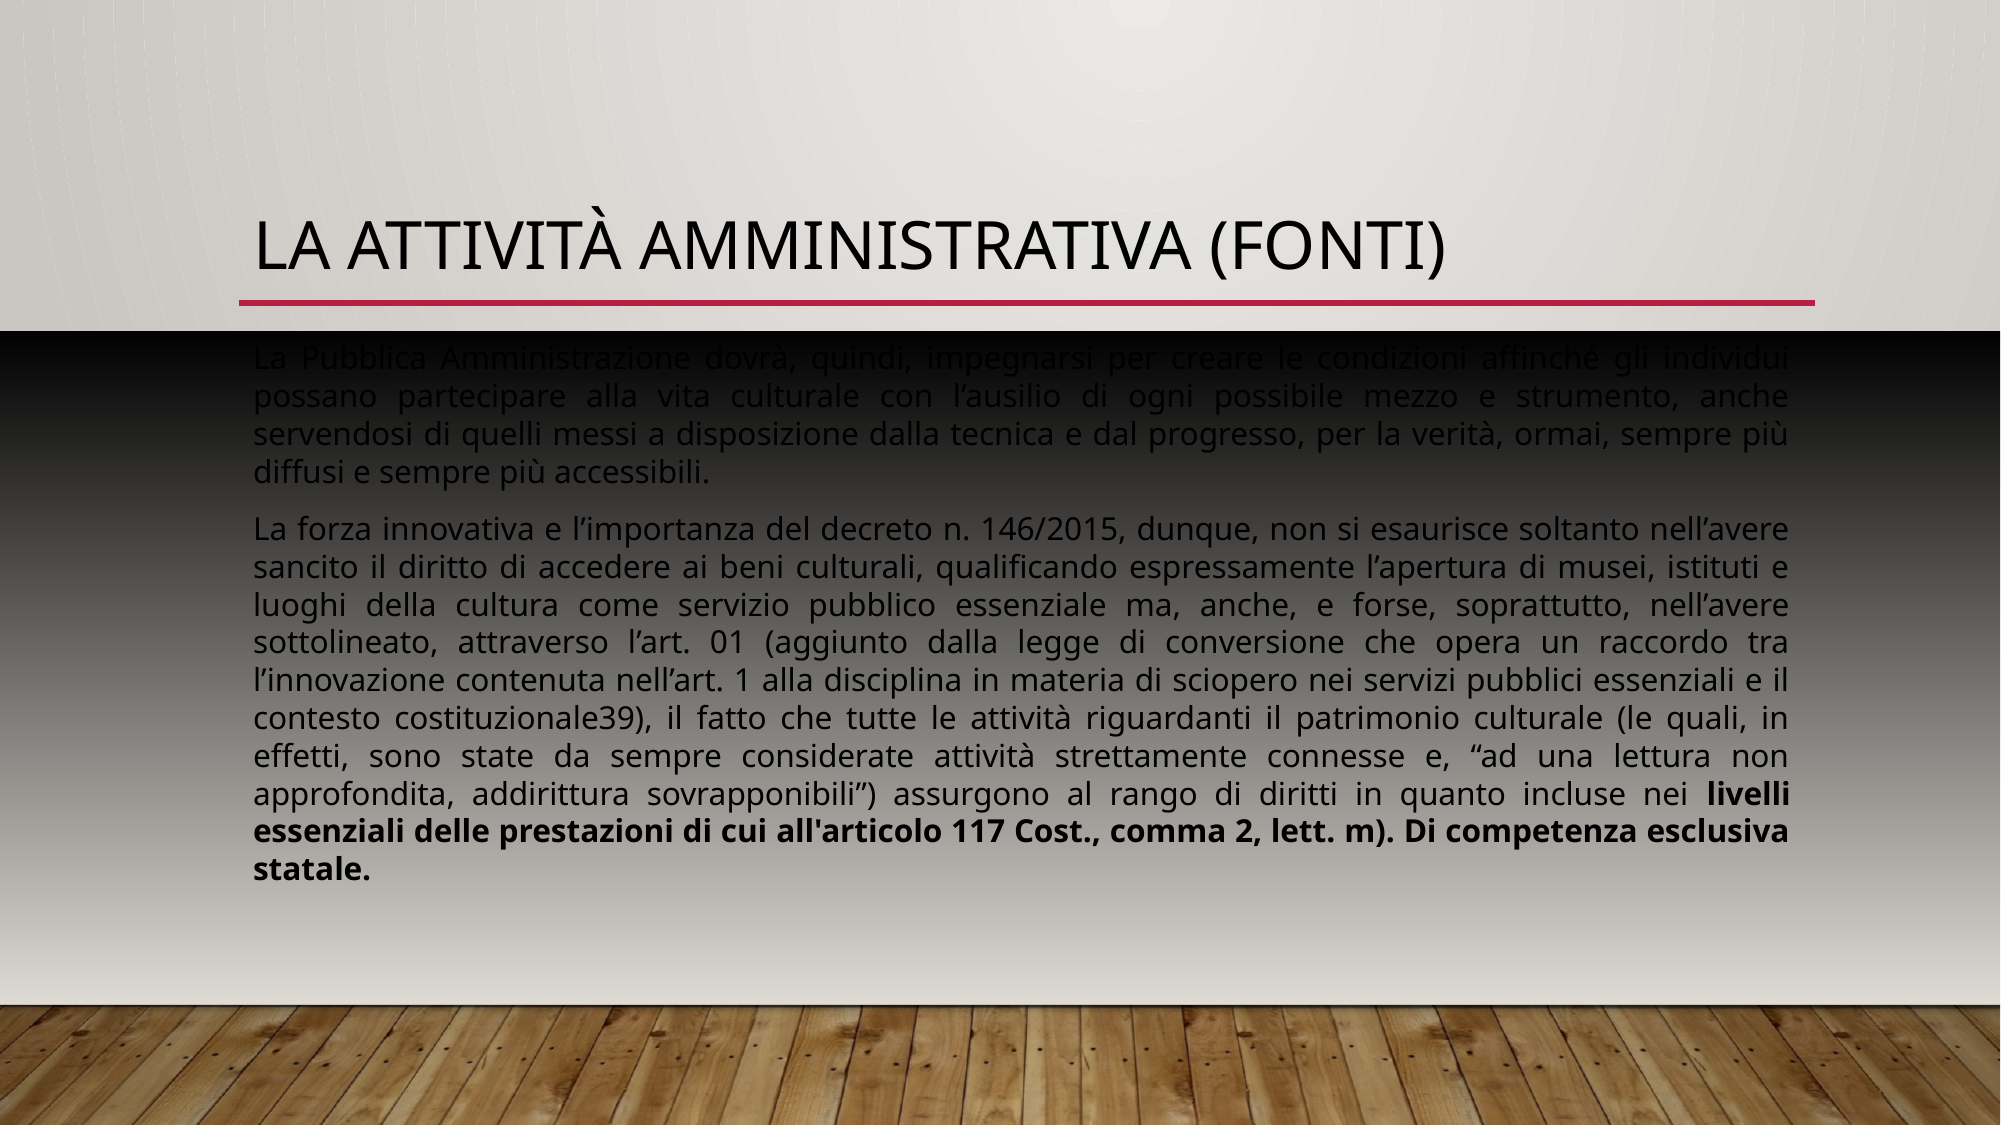

# La attività amministrativa (fonti)
La Pubblica Amministrazione dovrà, quindi, impegnarsi per creare le condizioni affinché gli individui possano partecipare alla vita culturale con l’ausilio di ogni possibile mezzo e strumento, anche servendosi di quelli messi a disposizione dalla tecnica e dal progresso, per la verità, ormai, sempre più diffusi e sempre più accessibili.
La forza innovativa e l’importanza del decreto n. 146/2015, dunque, non si esaurisce soltanto nell’avere sancito il diritto di accedere ai beni culturali, qualificando espressamente l’apertura di musei, istituti e luoghi della cultura come servizio pubblico essenziale ma, anche, e forse, soprattutto, nell’avere sottolineato, attraverso l’art. 01 (aggiunto dalla legge di conversione che opera un raccordo tra l’innovazione contenuta nell’art. 1 alla disciplina in materia di sciopero nei servizi pubblici essenziali e il contesto costituzionale39), il fatto che tutte le attività riguardanti il patrimonio culturale (le quali, in effetti, sono state da sempre considerate attività strettamente connesse e, “ad una lettura non approfondita, addirittura sovrapponibili”) assurgono al rango di diritti in quanto incluse nei livelli essenziali delle prestazioni di cui all'articolo 117 Cost., comma 2, lett. m). Di competenza esclusiva statale.